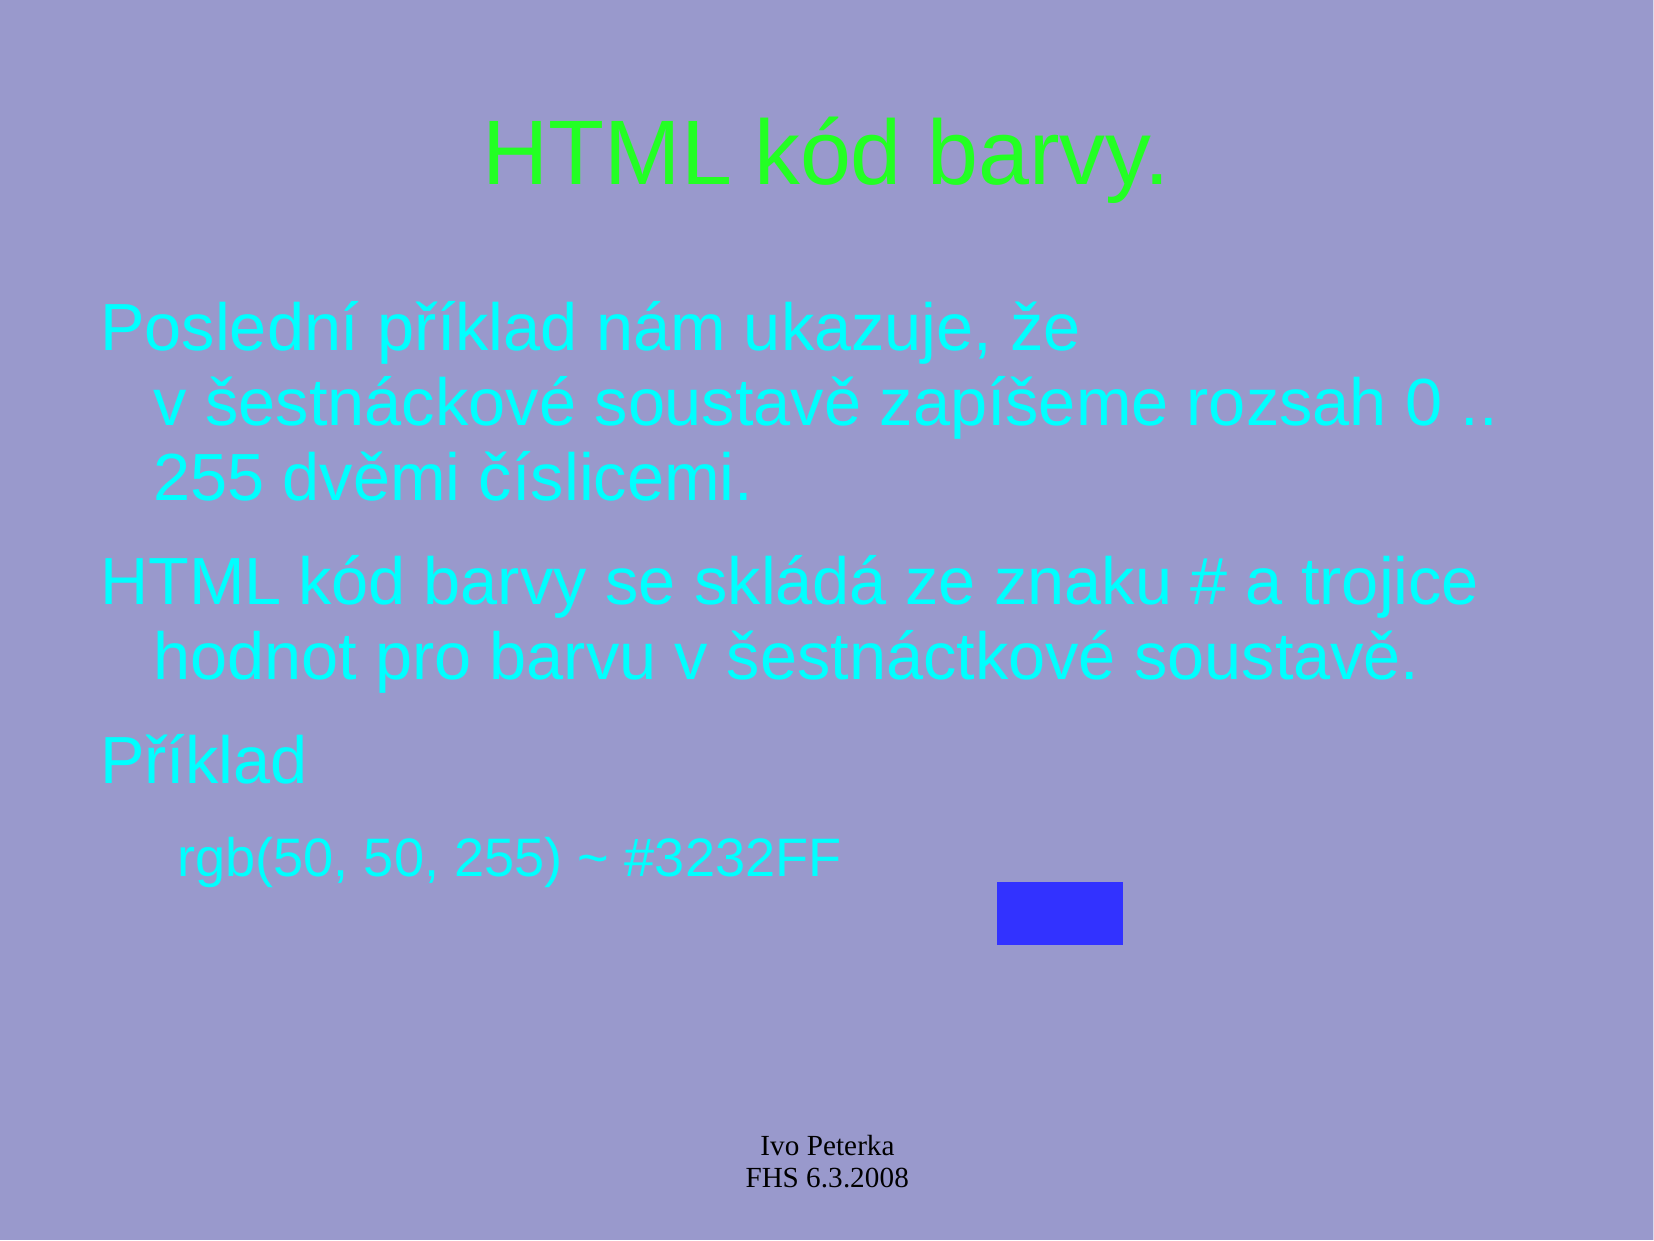

# HTML kód barvy.
Poslední příklad nám ukazuje, že
v šestnáckové soustavě zapíšeme rozsah 0 .. 255 dvěmi číslicemi.
HTML kód barvy se skládá ze znaku # a trojice hodnot pro barvu v šestnáctkové soustavě.
Příklad
rgb(50, 50, 255) ~ #3232FF